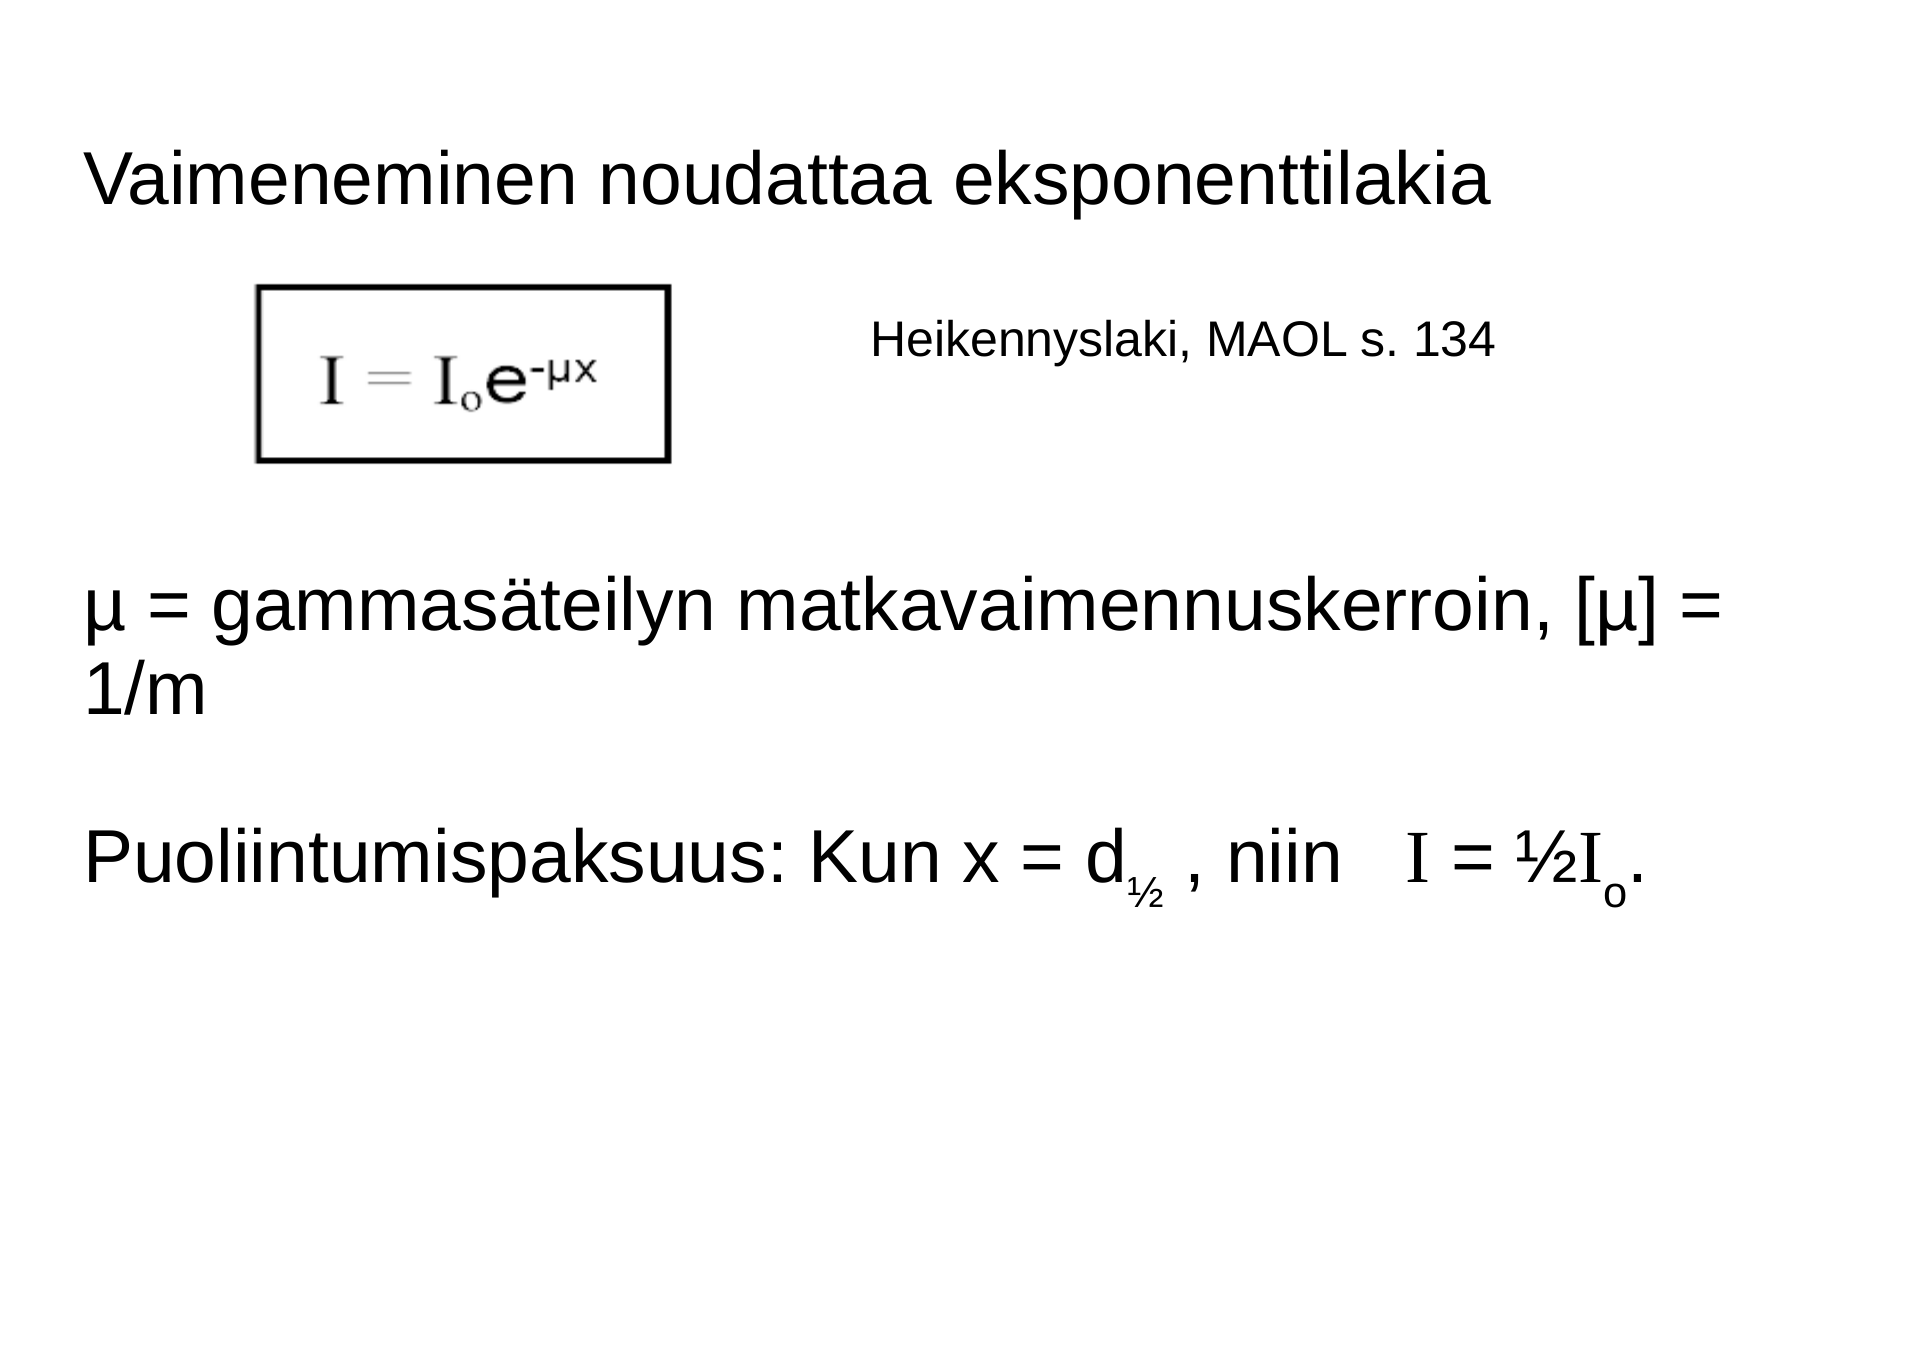

Vaimeneminen noudattaa eksponenttilakia
 Heikennyslaki, MAOL s. 134
µ = gammasäteilyn matkavaimennuskerroin, [µ] = 1/m
Puoliintumispaksuus: Kun x = d½ , niin I = ½Io.